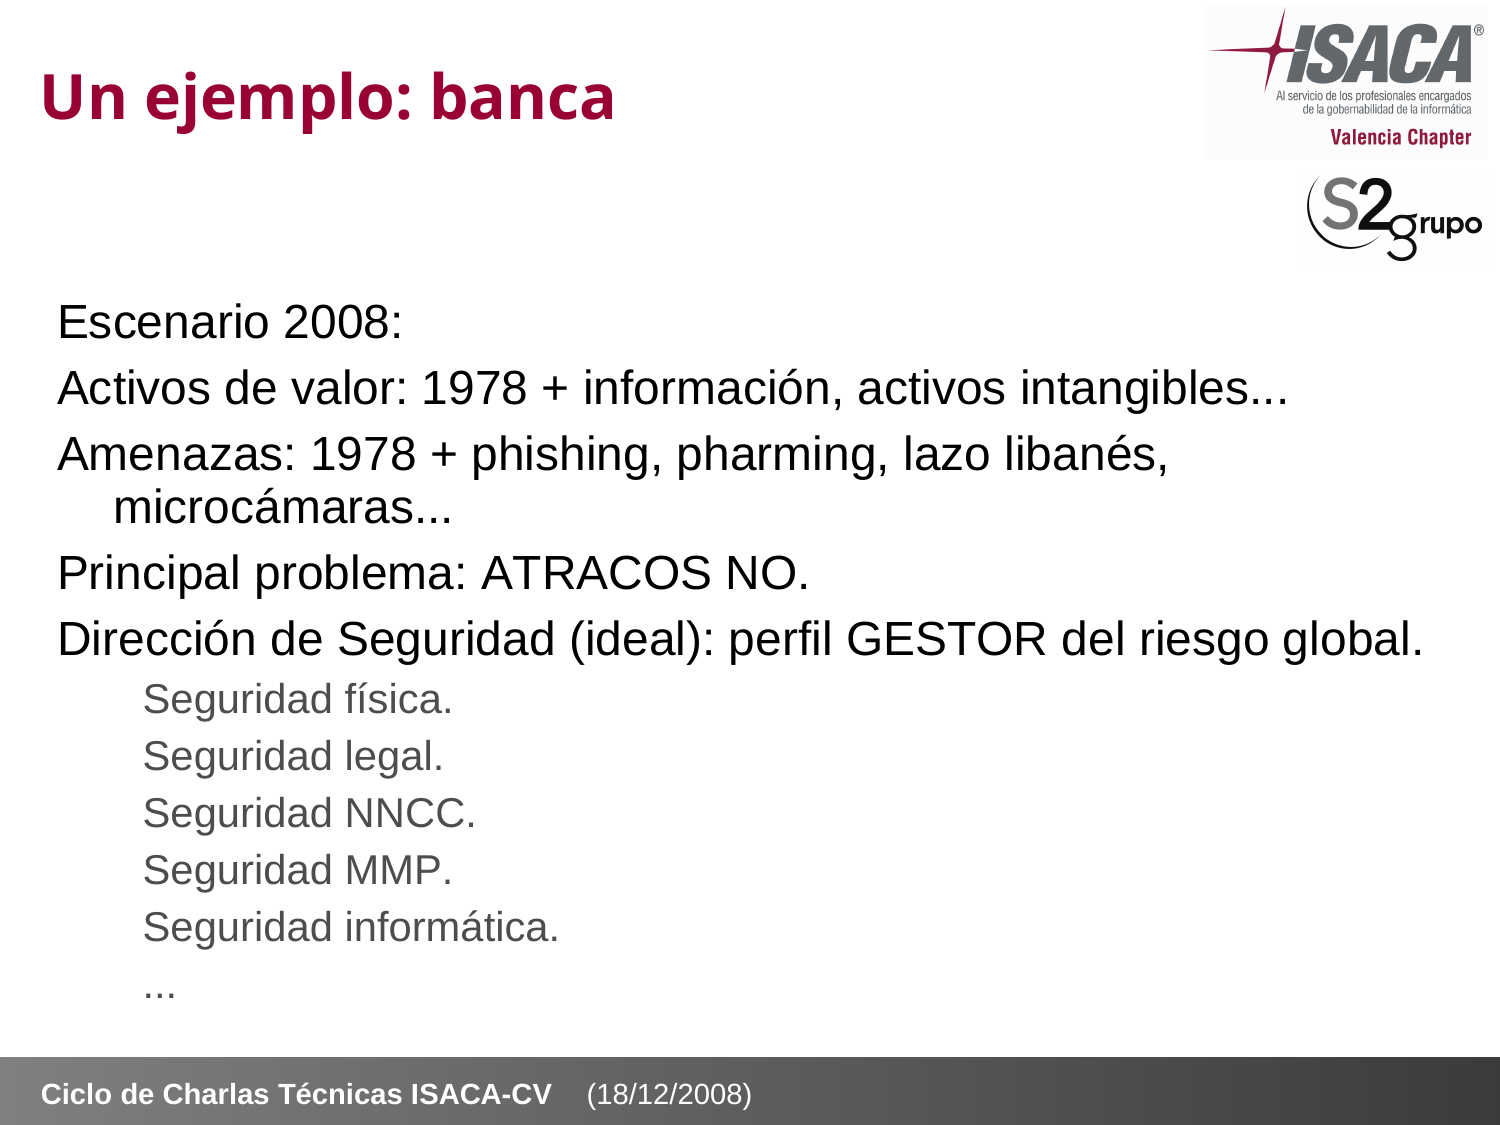

Un ejemplo: banca
# Escenario 2008:
Activos de valor: 1978 + información, activos intangibles...
Amenazas: 1978 + phishing, pharming, lazo libanés, microcámaras...
Principal problema: ATRACOS NO.
Dirección de Seguridad (ideal): perfil GESTOR del riesgo global.
Seguridad física.
Seguridad legal.
Seguridad NNCC.
Seguridad MMP.
Seguridad informática.
...